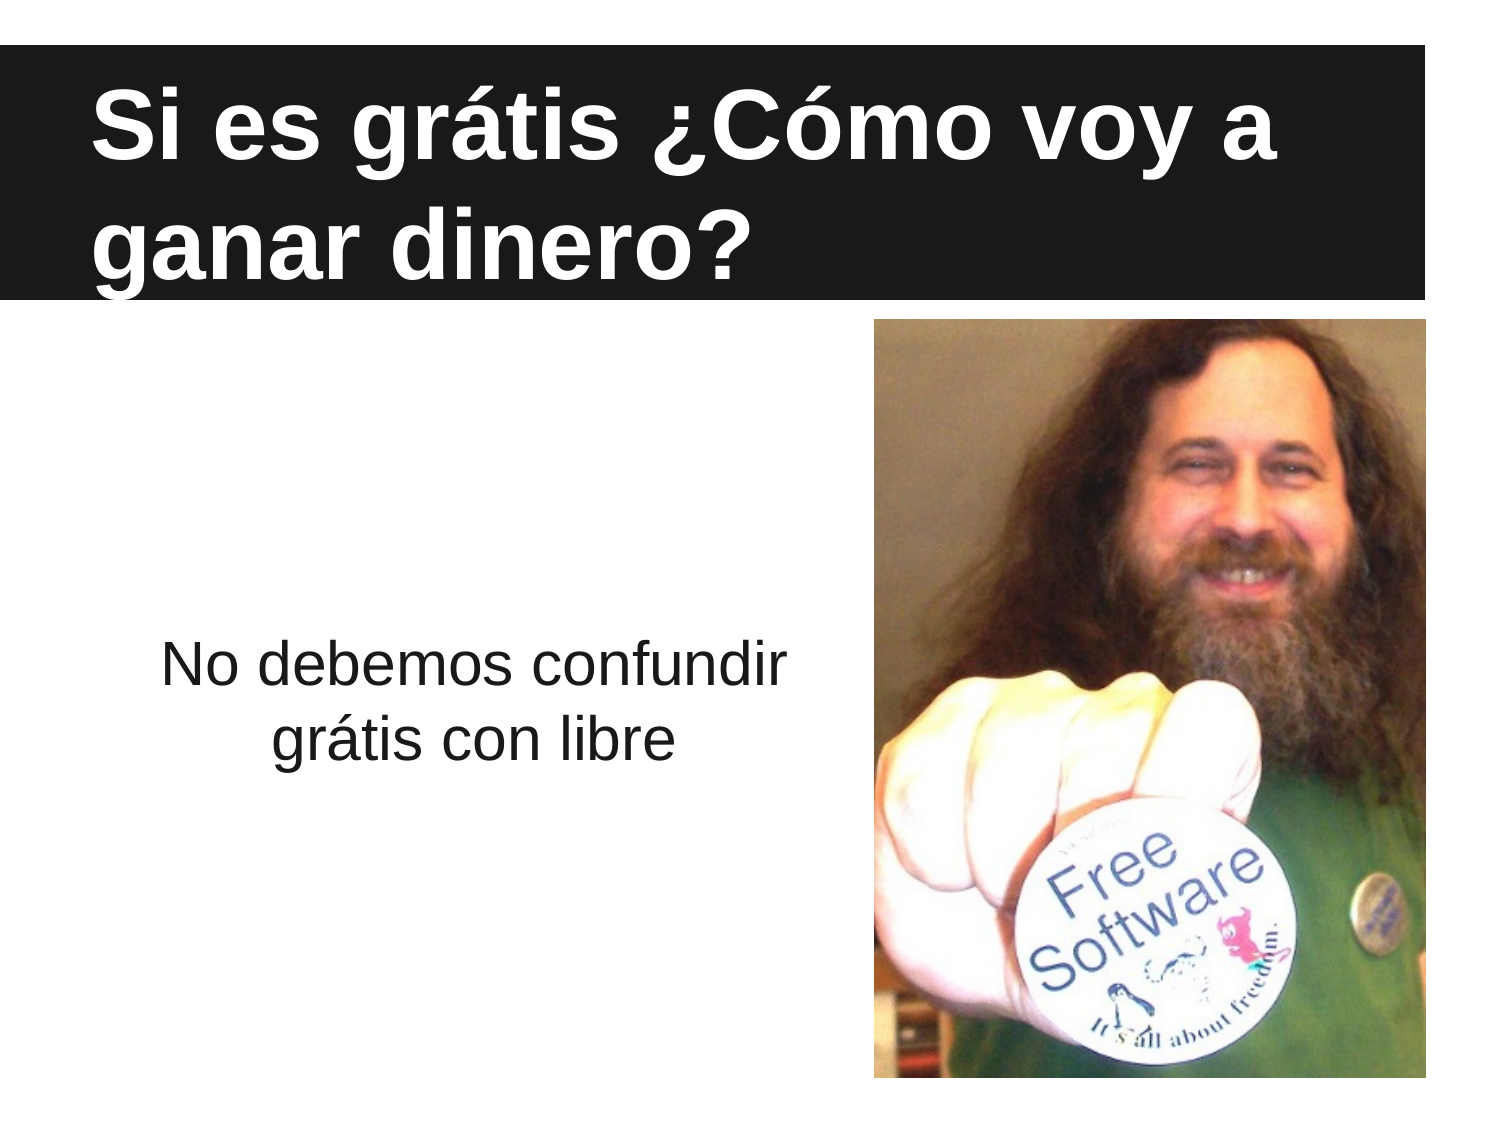

# Si es grátis ¿Cómo voy a ganar dinero?
No debemos confundir grátis con libre